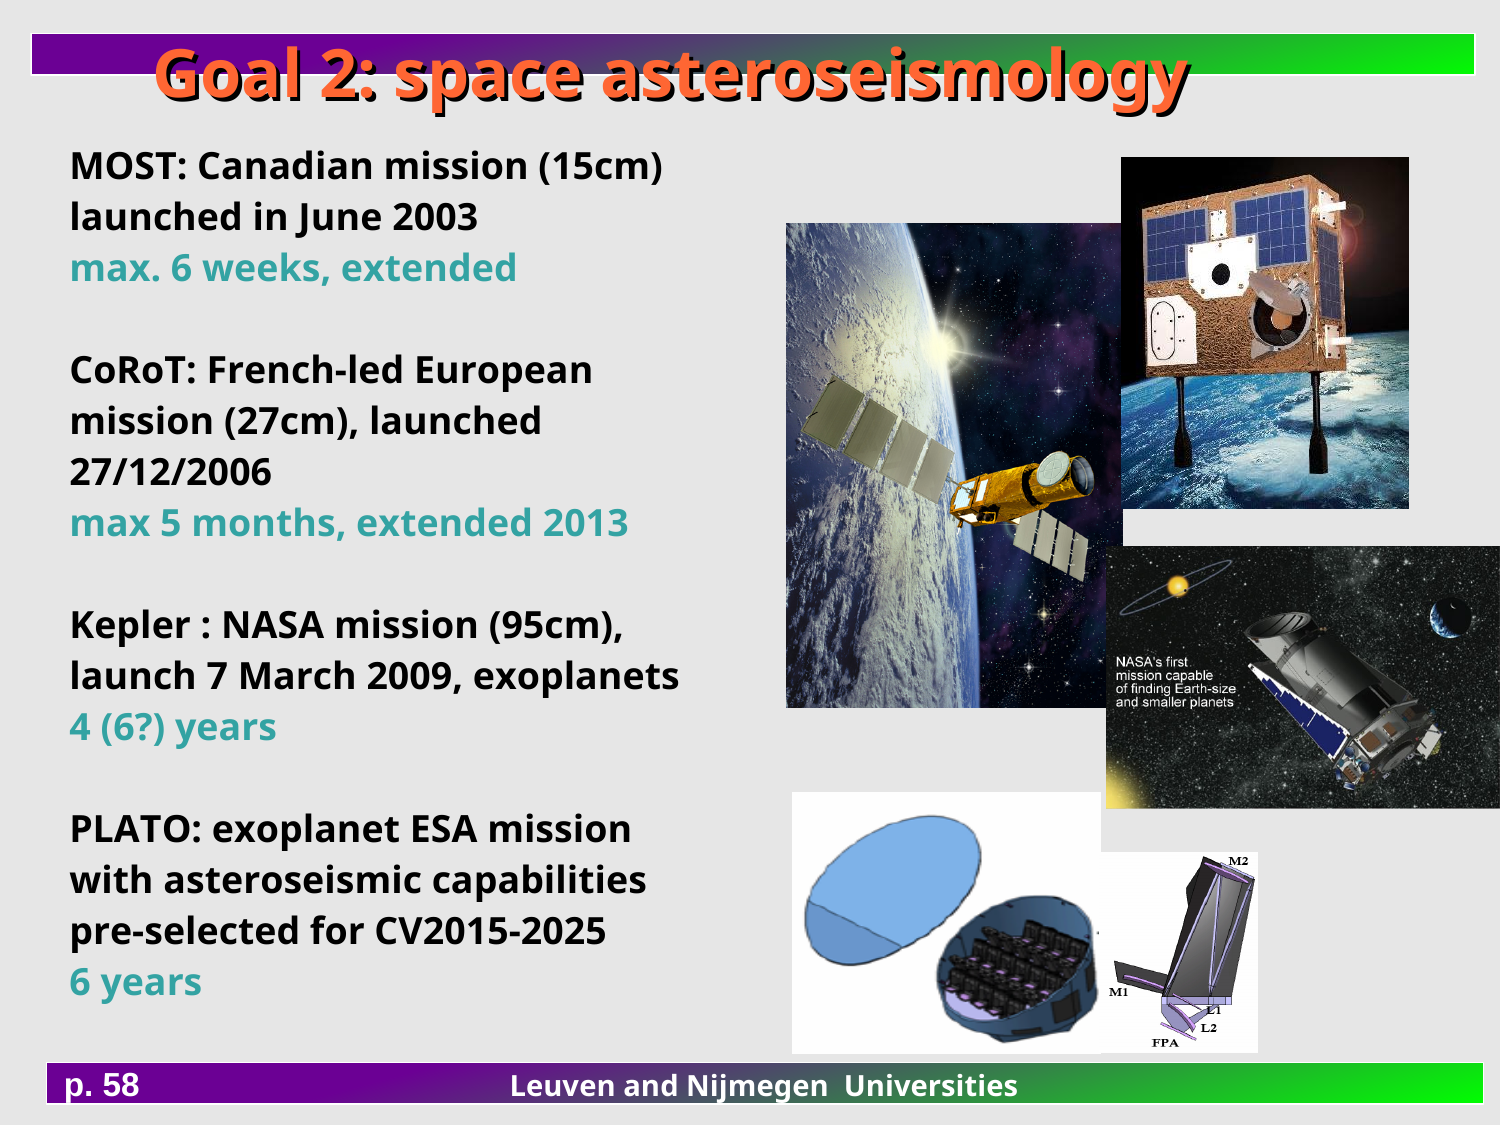

# Goal 2: space asteroseismology
MOST: Canadian mission (15cm)
launched in June 2003
max. 6 weeks, extended
CoRoT: French-led European
mission (27cm), launched
27/12/2006
max 5 months, extended 2013
Kepler : NASA mission (95cm),
launch 7 March 2009, exoplanets
4 (6?) years
PLATO: exoplanet ESA mission
with asteroseismic capabilities
pre-selected for CV2015-2025
6 years